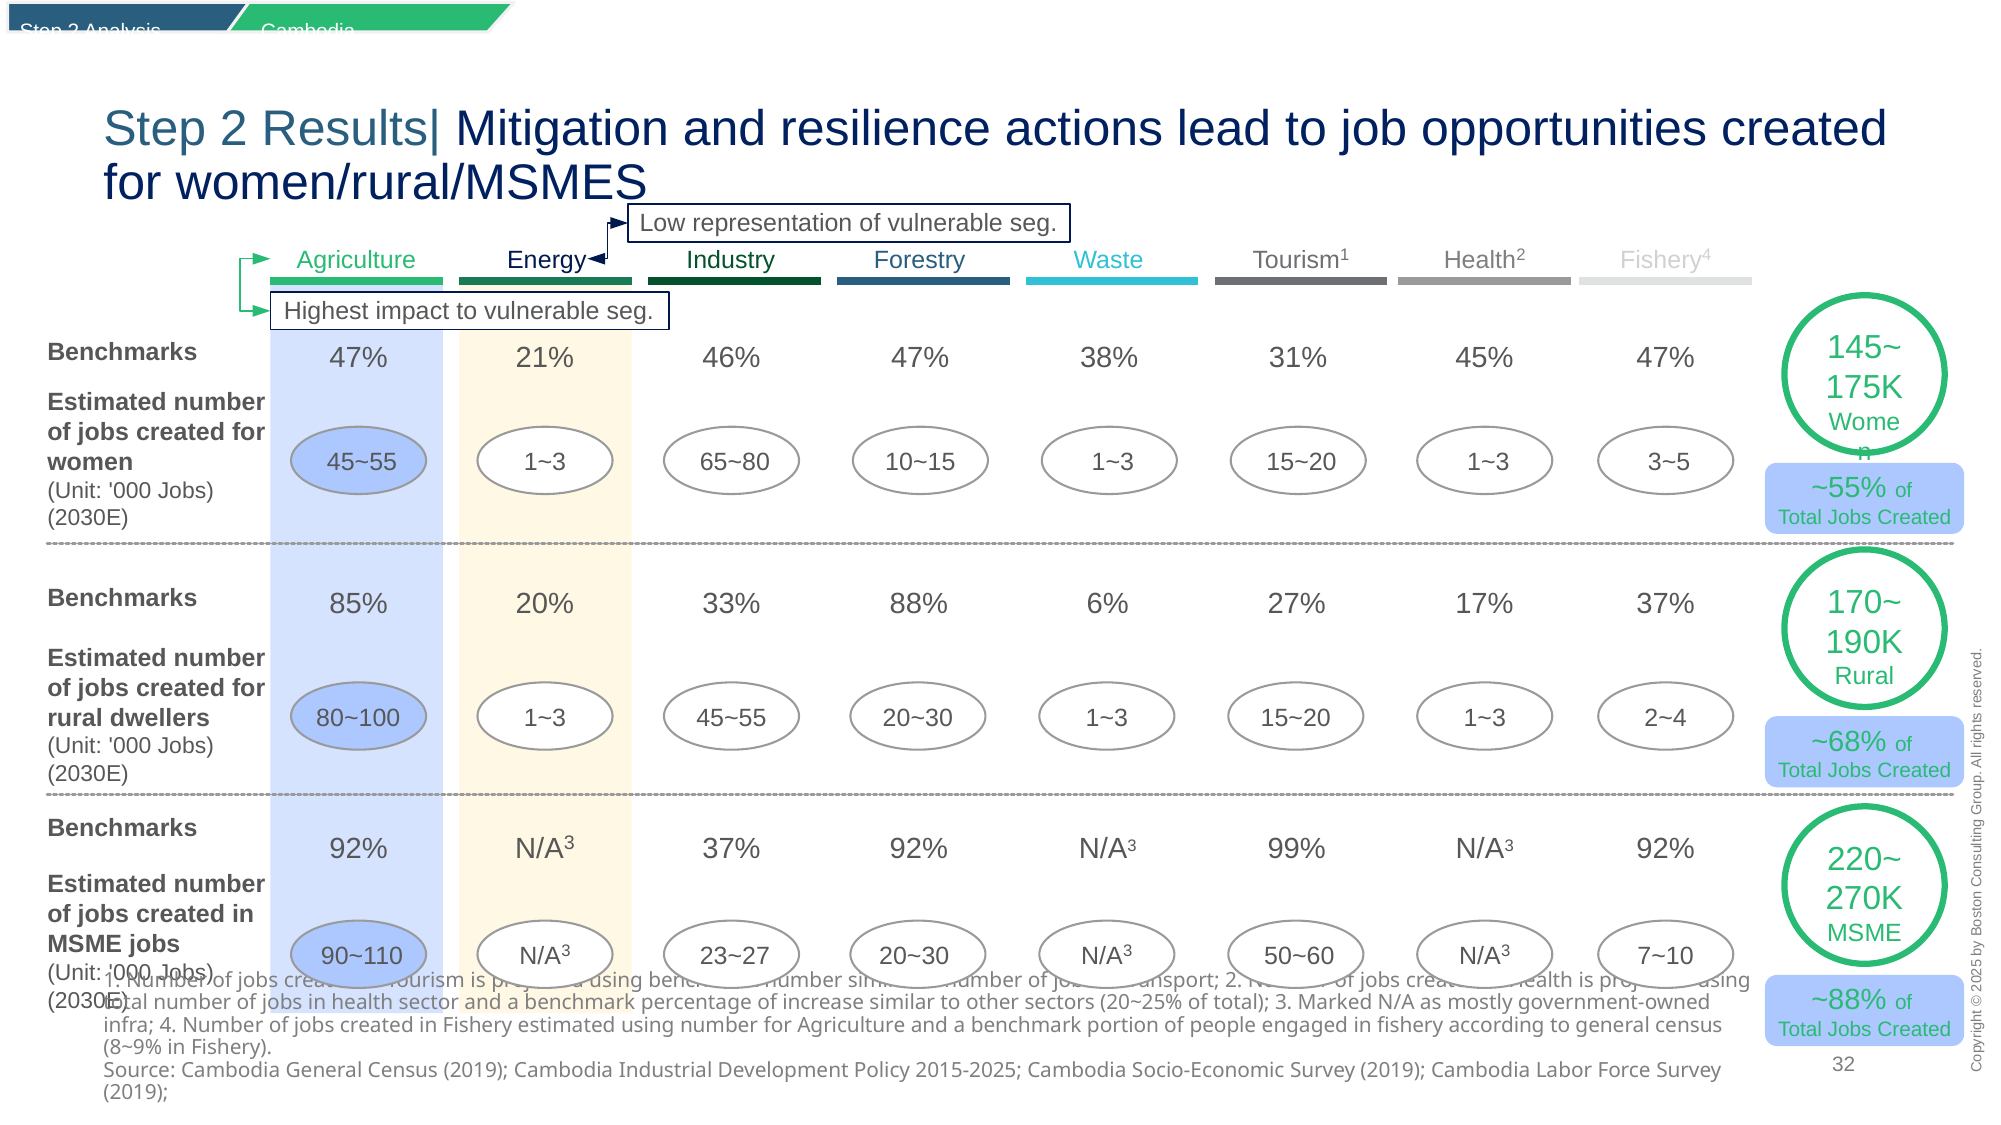

Step 2 Analysis
Cambodia
# Step 2 Results| Mitigation and resilience actions lead to job opportunities created for women/rural/MSMES
Low representation of vulnerable seg.
Agriculture
Energy
Industry
Forestry
Waste
Tourism1
Health2
Fishery4
Highest impact to vulnerable seg.
145~175K
Women
47%
21%
46%
47%
38%
31%
45%
47%
Benchmarks
Estimated number of jobs created for women
(Unit: '000 Jobs)
(2030E)
 45~55
1~3
 65~80
10~15
 1~3
 15~20
 1~3
 3~5
~55% of
Total Jobs Created
170~190K
Rural
85%
20%
33%
88%
6%
27%
17%
37%
Benchmarks
Estimated number of jobs created for rural dwellers
(Unit: '000 Jobs)
(2030E)
80~100
1~3
45~55
 20~30
1~3
15~20
1~3
2~4
~68% of
Total Jobs Created
220~270K
MSME
Benchmarks
92%
N/A3
37%
92%
N/A3
99%
N/A3
92%
Estimated number of jobs created in MSME jobs
(Unit: '000 Jobs)
(2030E)
 90~110
N/A3
 23~27
20~30
N/A3
 50~60
N/A3
7~10
1. Number of jobs created in Tourism is projected using benchmark number similar to number of jobs in transport; 2. Number of jobs created in Health is projected using total number of jobs in health sector and a benchmark percentage of increase similar to other sectors (20~25% of total); 3. Marked N/A as mostly government-owned infra; 4. Number of jobs created in Fishery estimated using number for Agriculture and a benchmark portion of people engaged in fishery according to general census (8~9% in Fishery).
Source: Cambodia General Census (2019); Cambodia Industrial Development Policy 2015-2025; Cambodia Socio-Economic Survey (2019); Cambodia Labor Force Survey (2019);
~88% of
Total Jobs Created